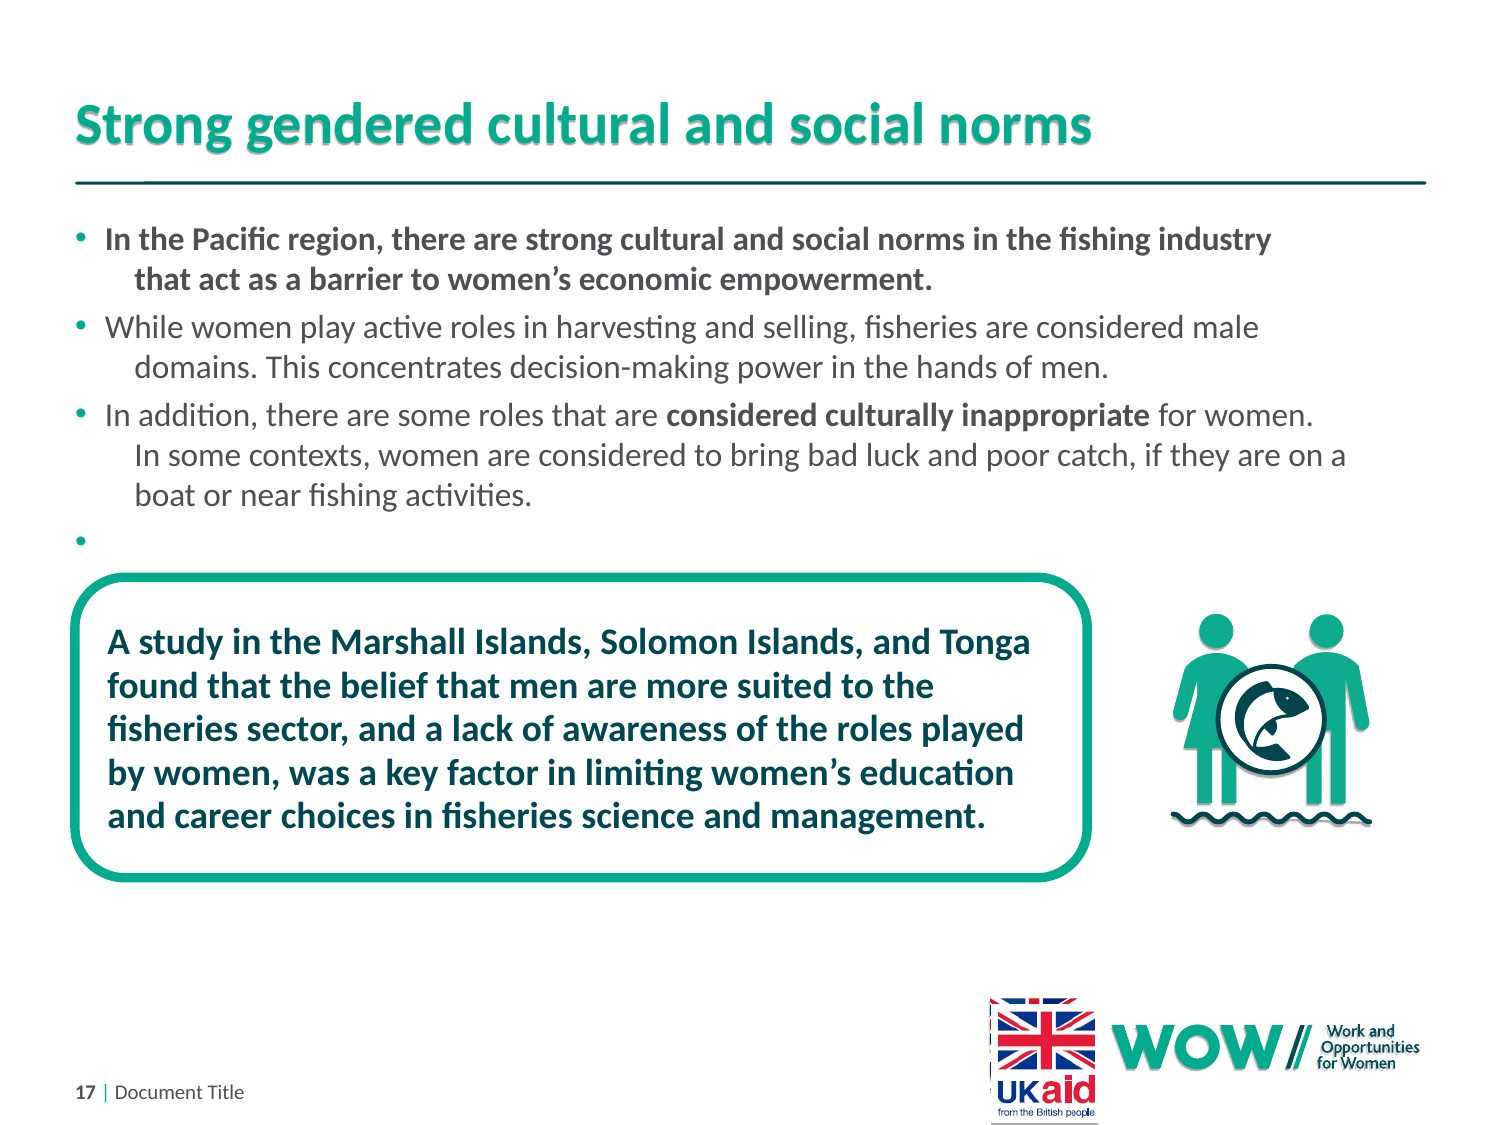

# Strong gendered cultural and social norms
In the Pacific region, there are strong cultural and social norms in the fishing industry
that act as a barrier to women’s economic empowerment.
While women play active roles in harvesting and selling, fisheries are considered male domains. This concentrates decision-making power in the hands of men.
In addition, there are some roles that are considered culturally inappropriate for women.
In some contexts, women are considered to bring bad luck and poor catch, if they are on a boat or near fishing activities.
A study in the Marshall Islands, Solomon Islands, and Tonga found that the belief that men are more suited to the fisheries sector, and a lack of awareness of the roles played by women, was a key factor in limiting women’s education and career choices in fisheries science and management.
15 | Document Title